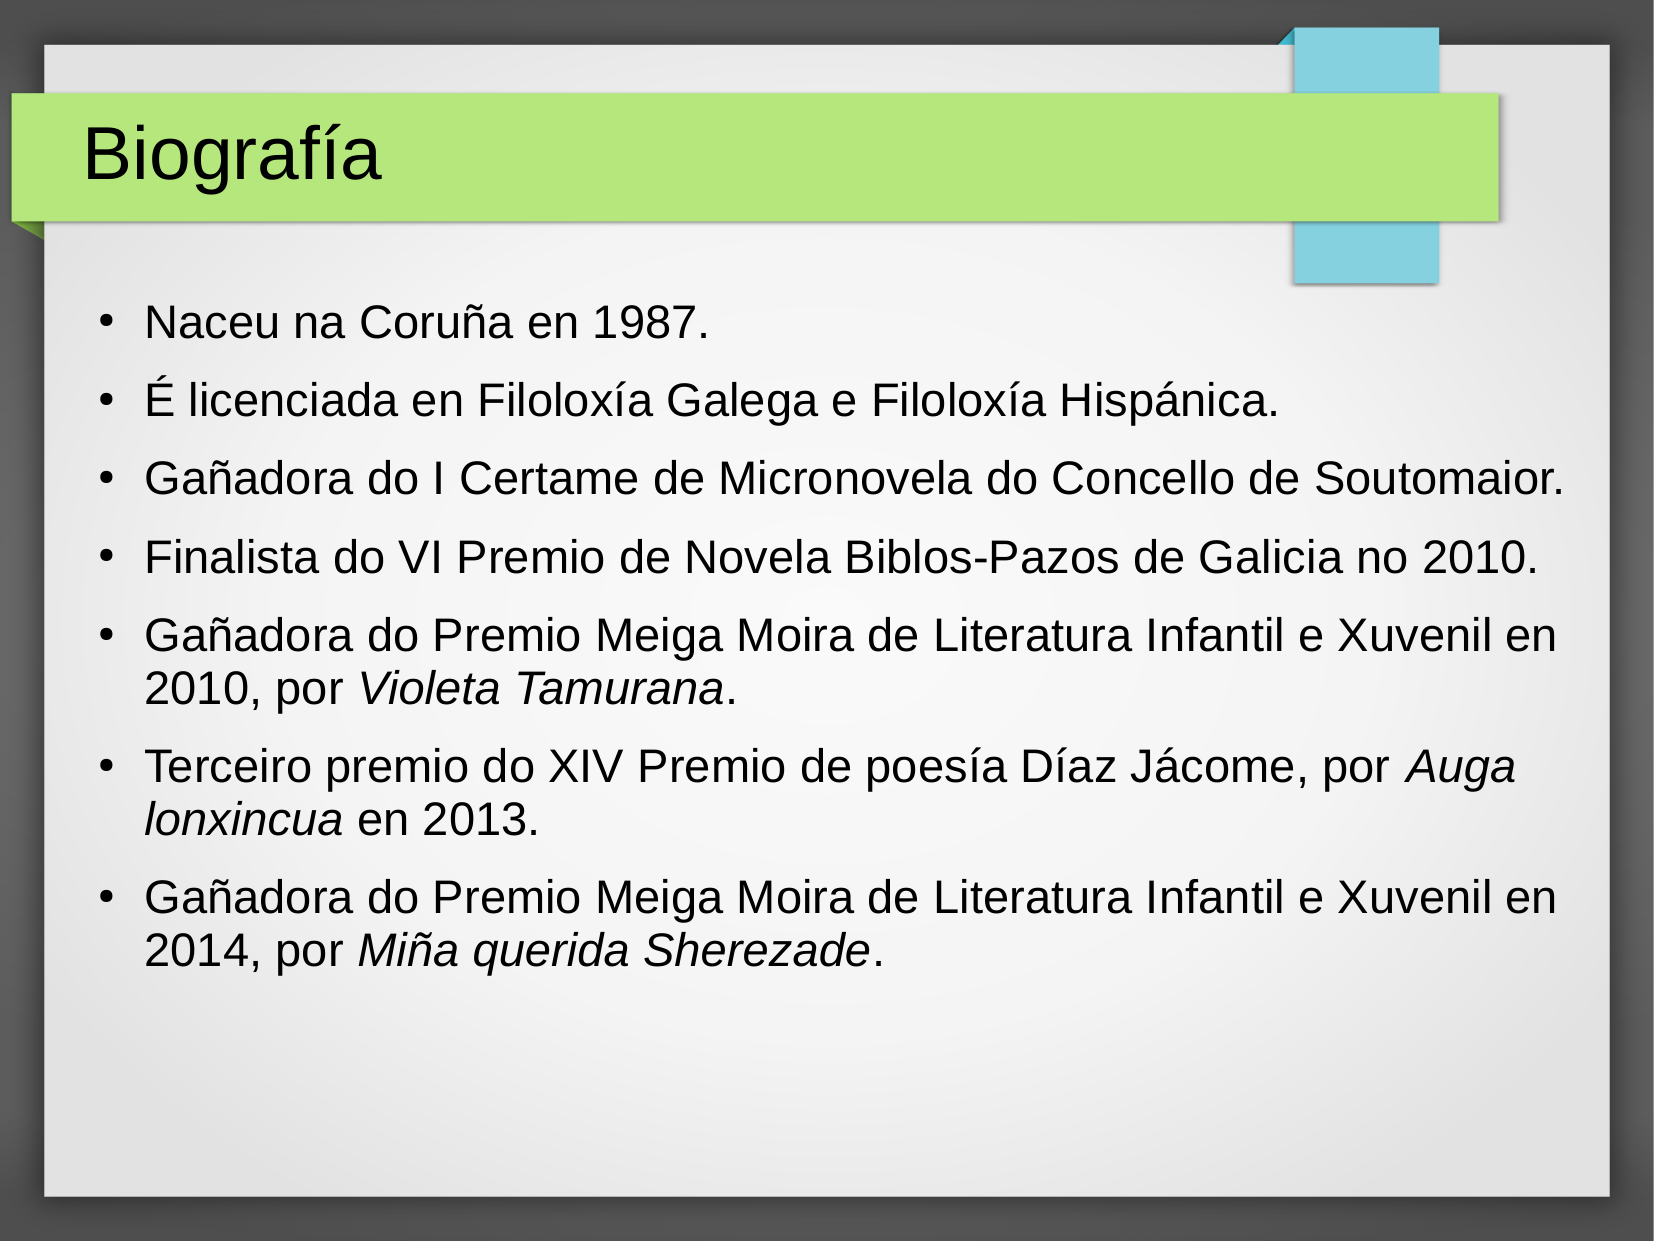

# Biografía
Naceu na Coruña en 1987.
É licenciada en Filoloxía Galega e Filoloxía Hispánica.
Gañadora do I Certame de Micronovela do Concello de Soutomaior.
Finalista do VI Premio de Novela Biblos-Pazos de Galicia no 2010.
Gañadora do Premio Meiga Moira de Literatura Infantil e Xuvenil en 2010, por Violeta Tamurana.
Terceiro premio do XIV Premio de poesía Díaz Jácome, por Auga lonxincua en 2013.
Gañadora do Premio Meiga Moira de Literatura Infantil e Xuvenil en 2014, por Miña querida Sherezade.